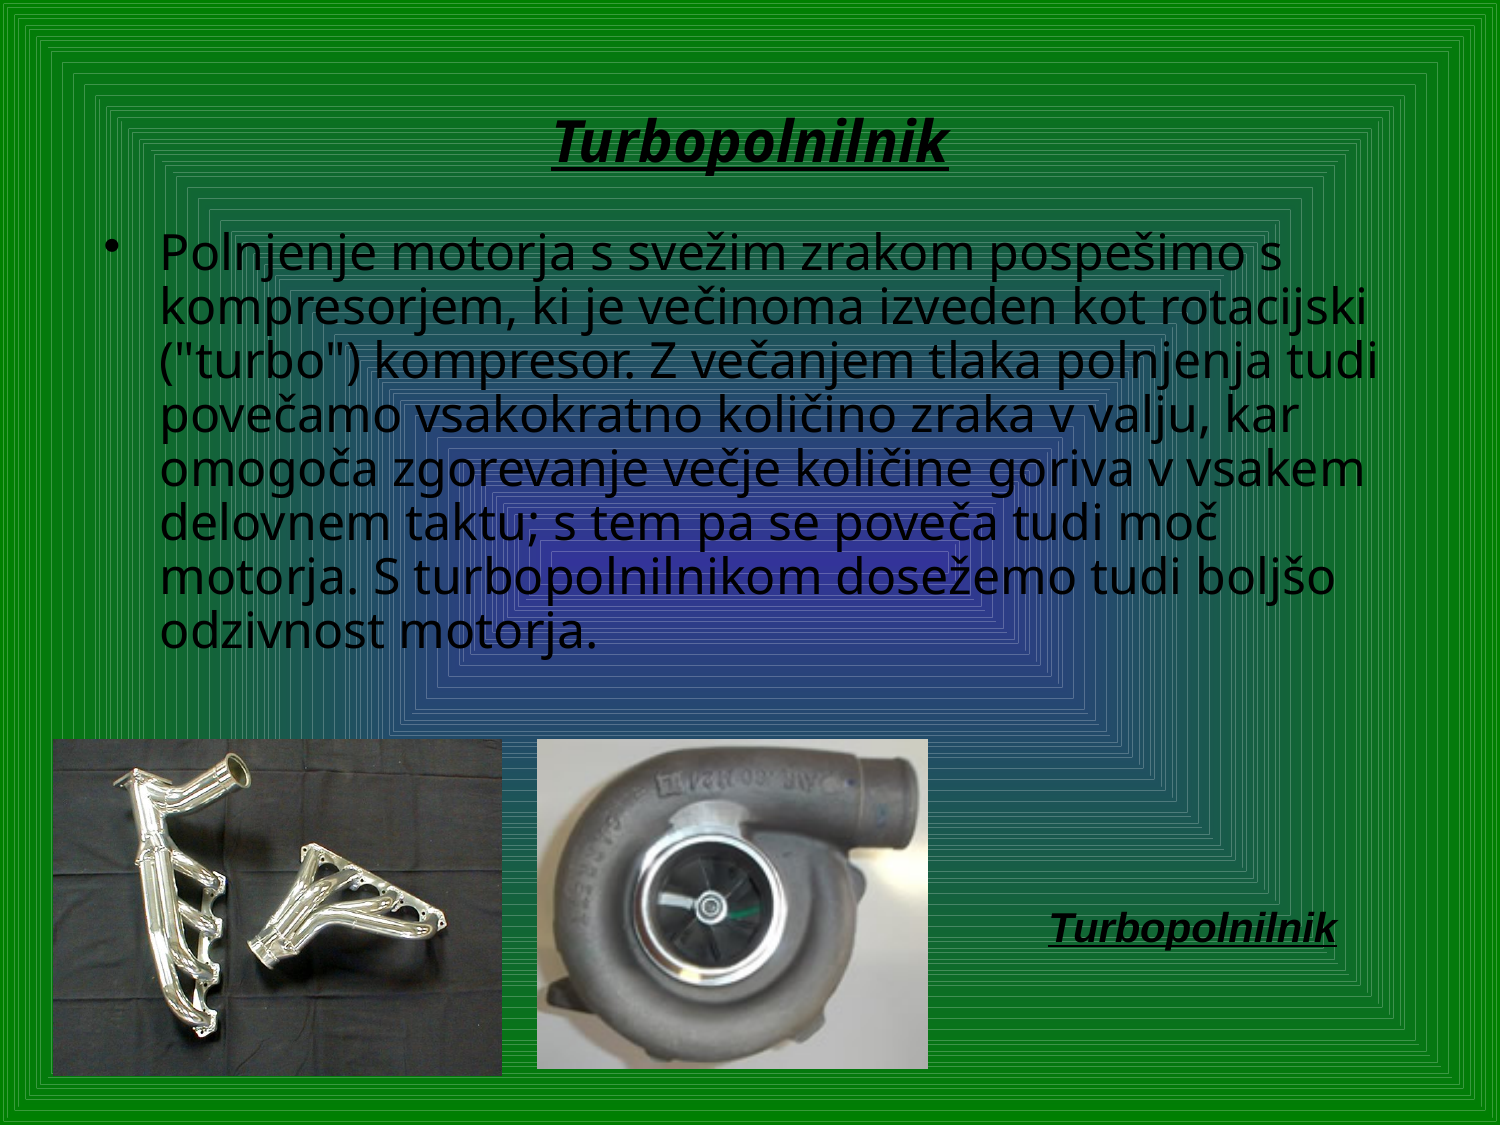

# Turbopolnilnik
Polnjenje motorja s svežim zrakom pospešimo s kompresorjem, ki je večinoma izveden kot rotacijski ("turbo") kompresor. Z večanjem tlaka polnjenja tudi povečamo vsakokratno količino zraka v valju, kar omogoča zgorevanje večje količine goriva v vsakem delovnem taktu; s tem pa se poveča tudi moč motorja. S turbopolnilnikom dosežemo tudi boljšo odzivnost motorja.
Turbopolnilnik